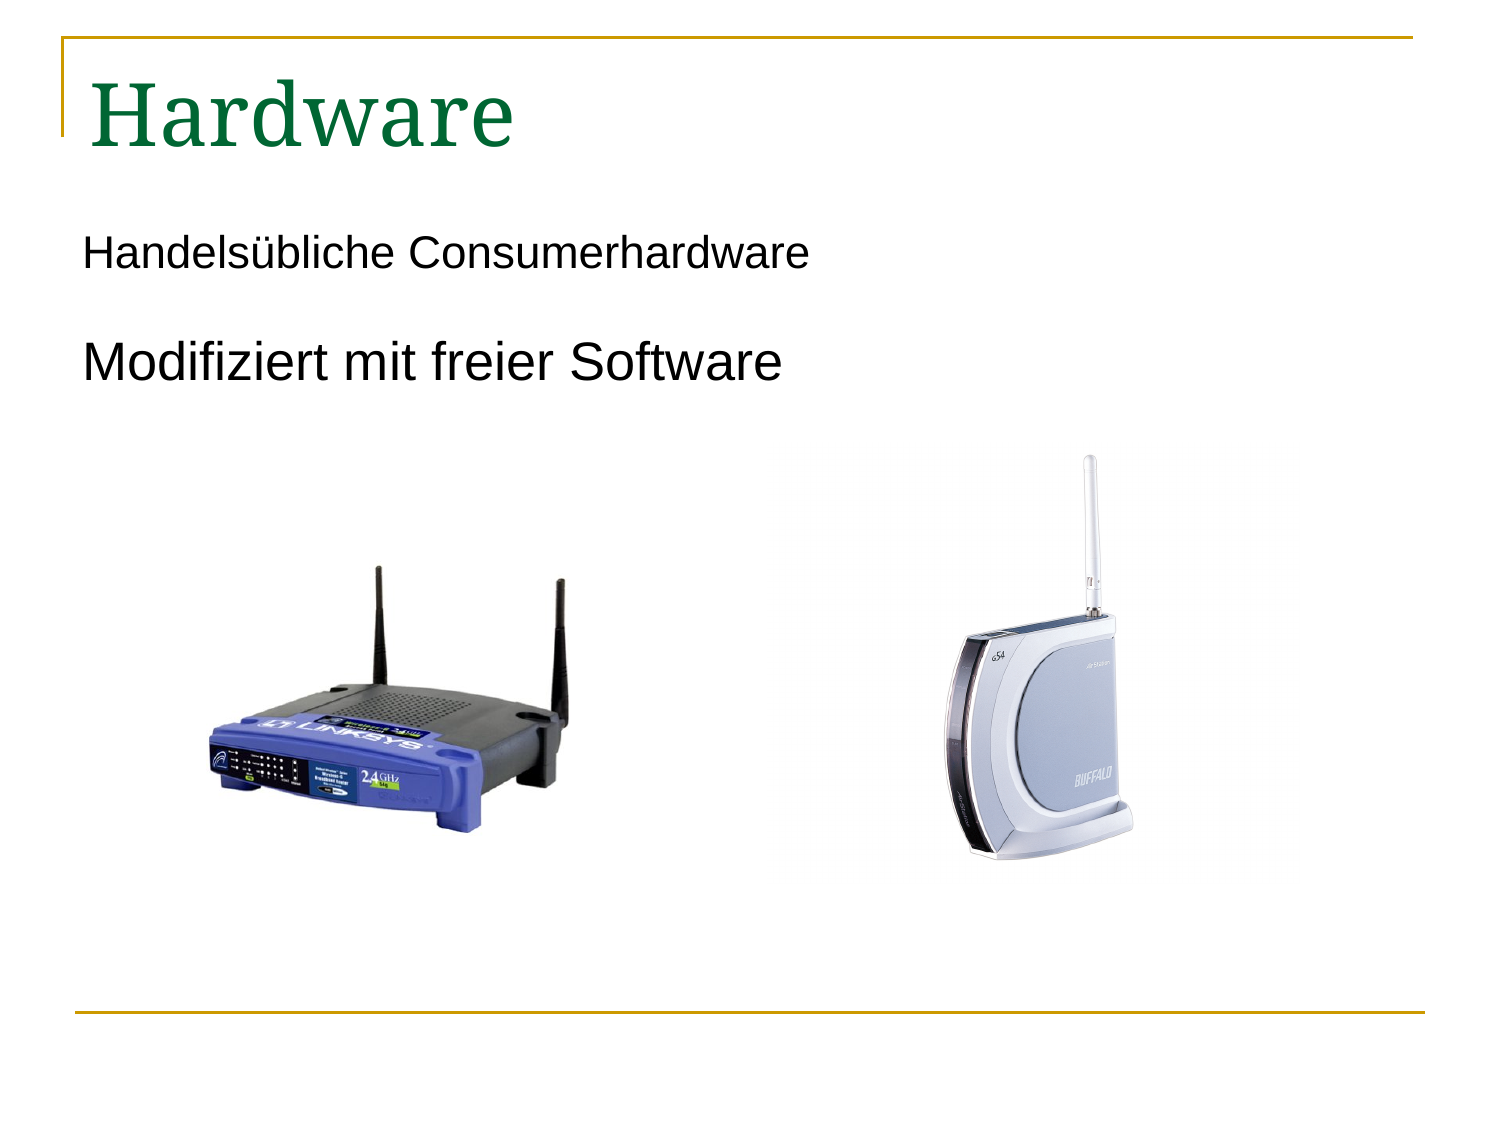

# Hardware
Handelsübliche Consumerhardware
Modifiziert mit freier Software